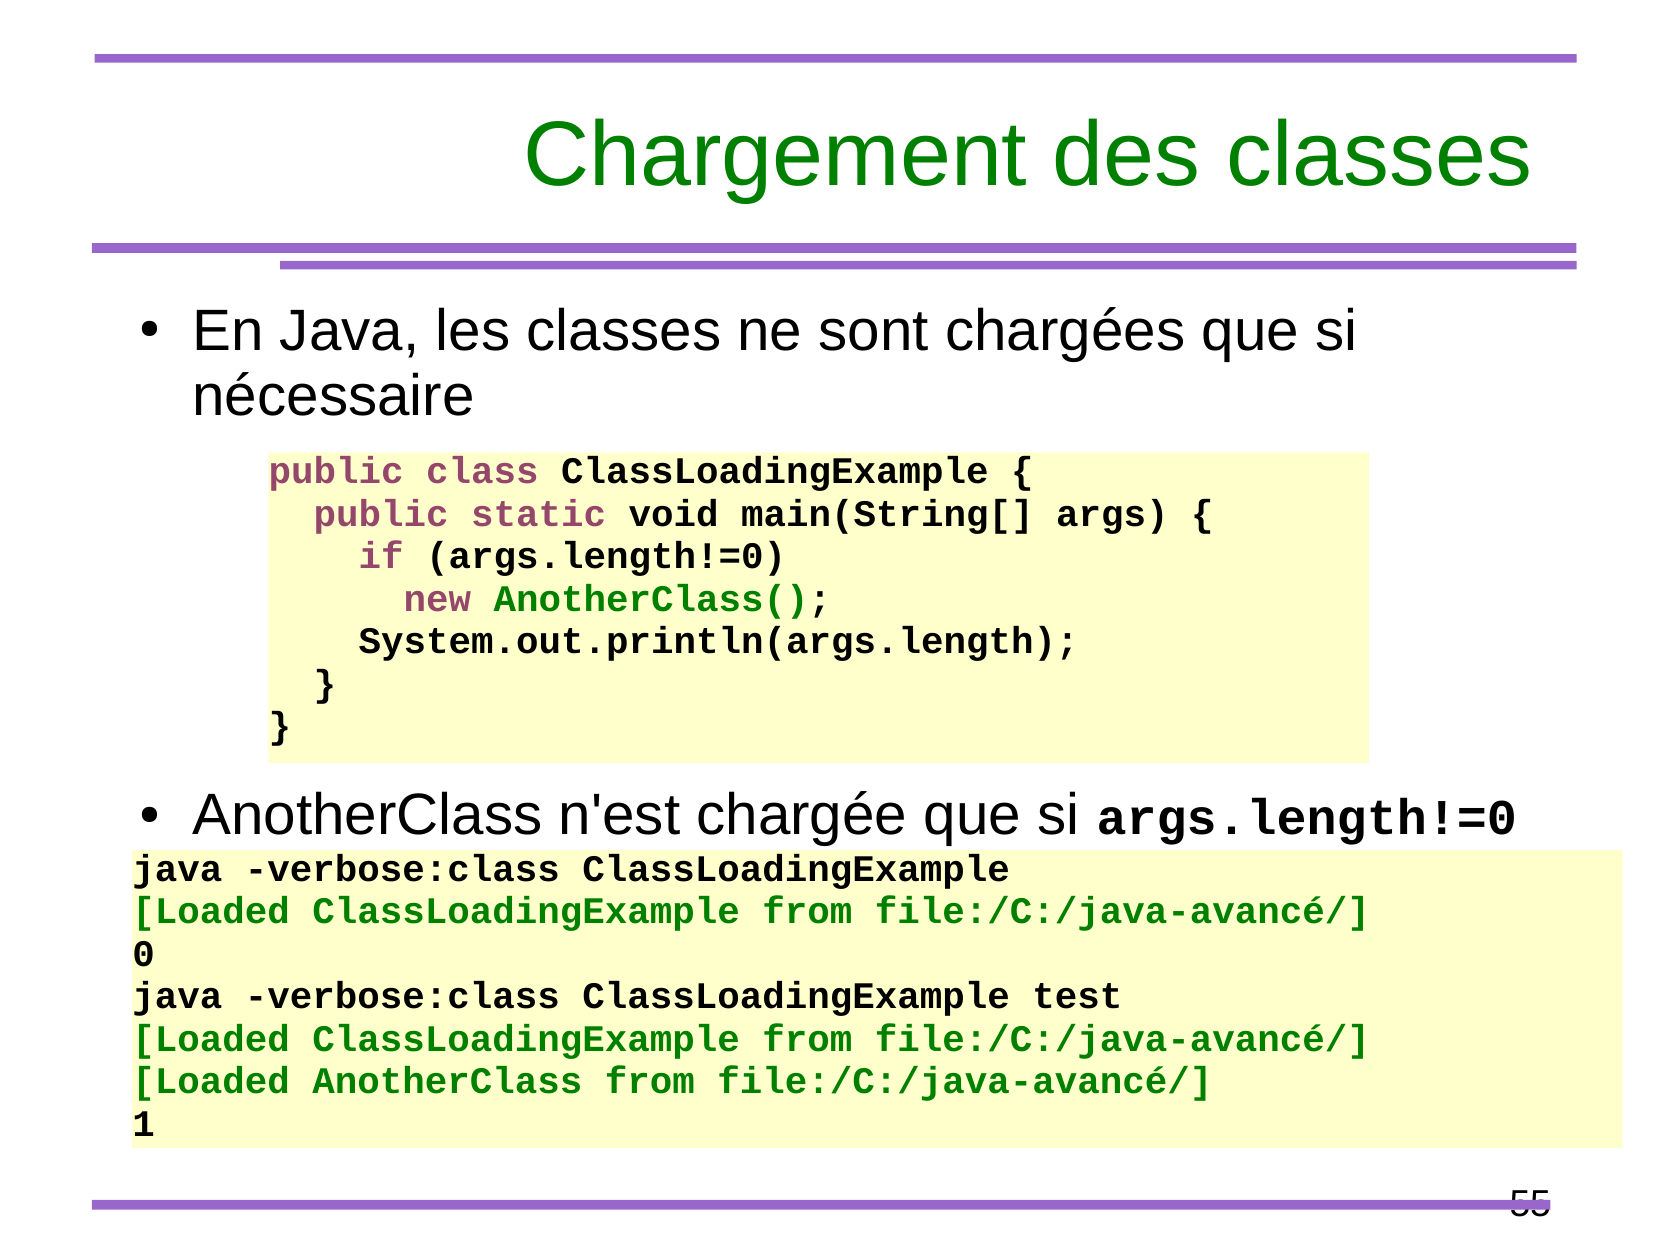

# Chargement des classes
En Java, les classes ne sont chargées que si nécessaire
AnotherClass n'est chargée que si args.length!=0
public class ClassLoadingExample {
 public static void main(String[] args) {
 if (args.length!=0)
 new AnotherClass();
 System.out.println(args.length);
 }
}
java -verbose:class ClassLoadingExample
[Loaded ClassLoadingExample from file:/C:/java-avancé/]
0
java -verbose:class ClassLoadingExample test
[Loaded ClassLoadingExample from file:/C:/java-avancé/]
[Loaded AnotherClass from file:/C:/java-avancé/]
1